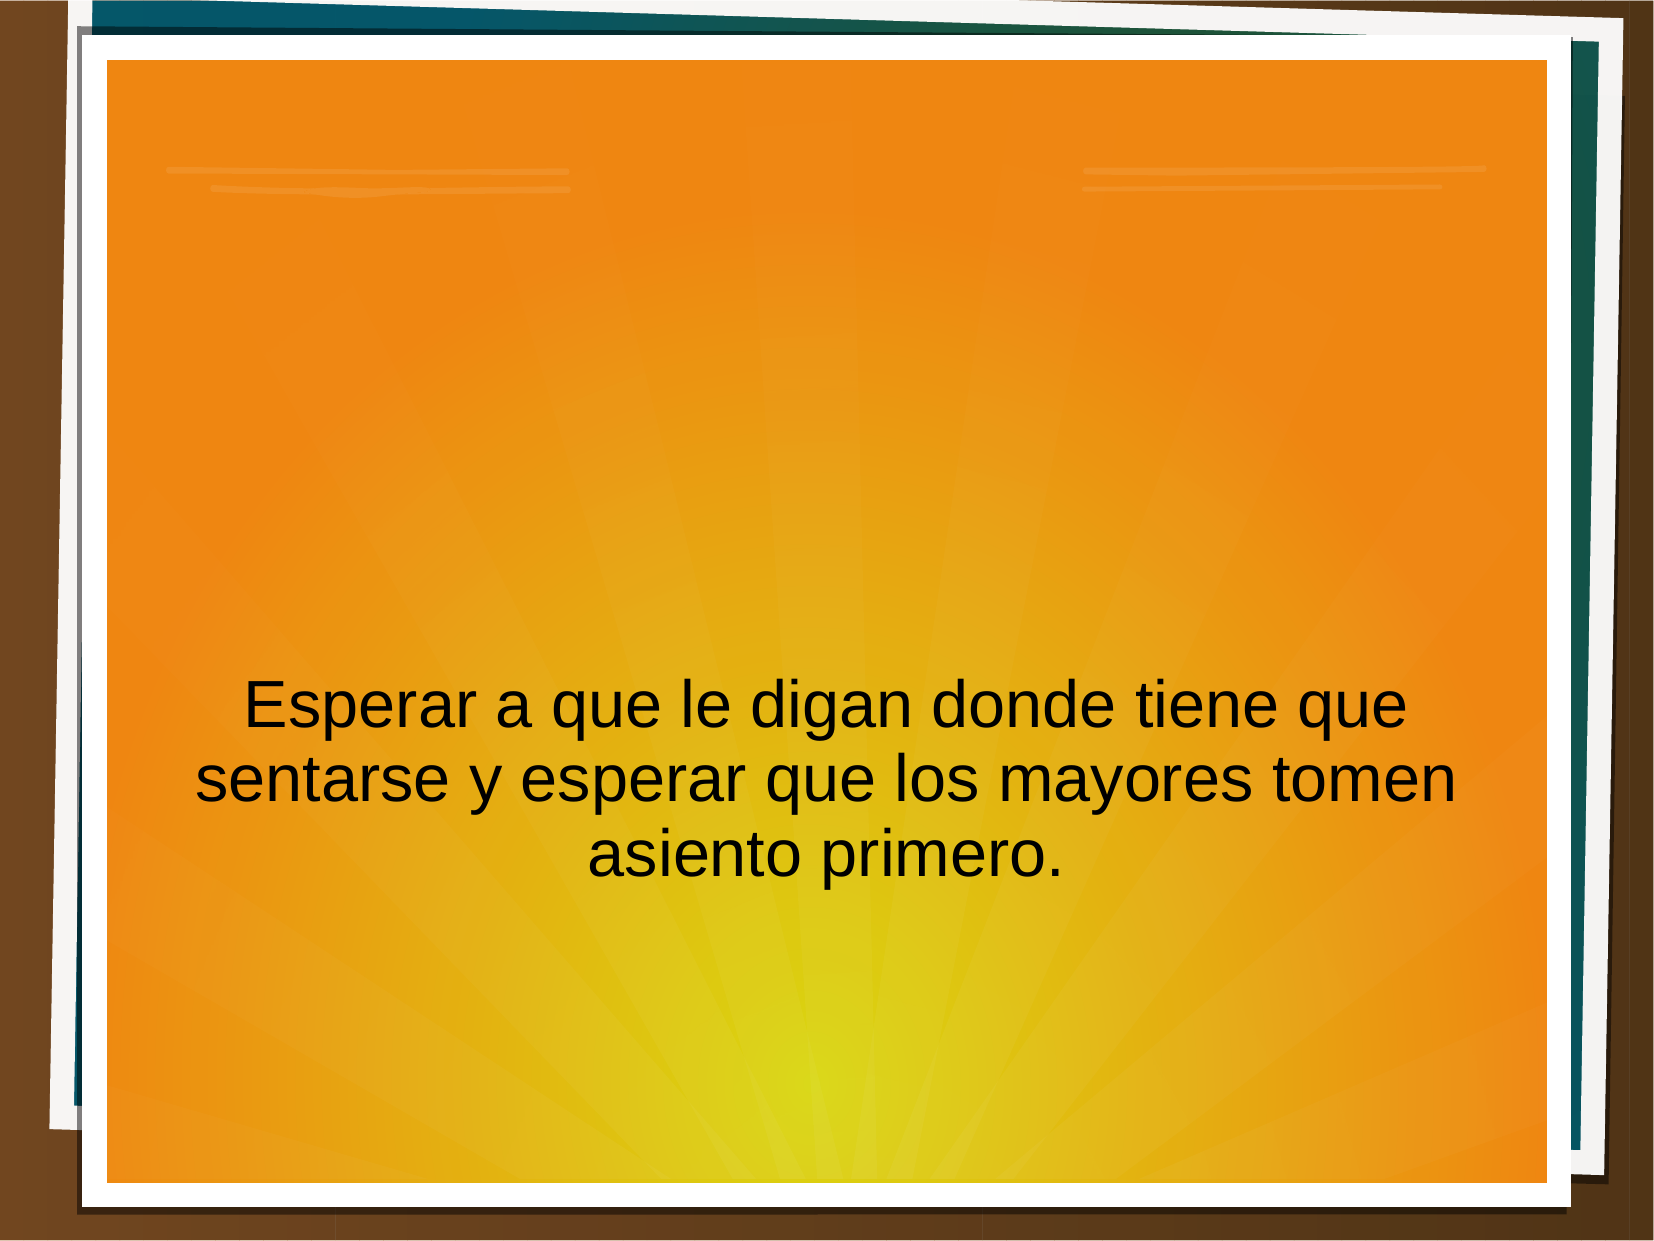

#
Esperar a que le digan donde tiene que sentarse y esperar que los mayores tomen asiento primero.